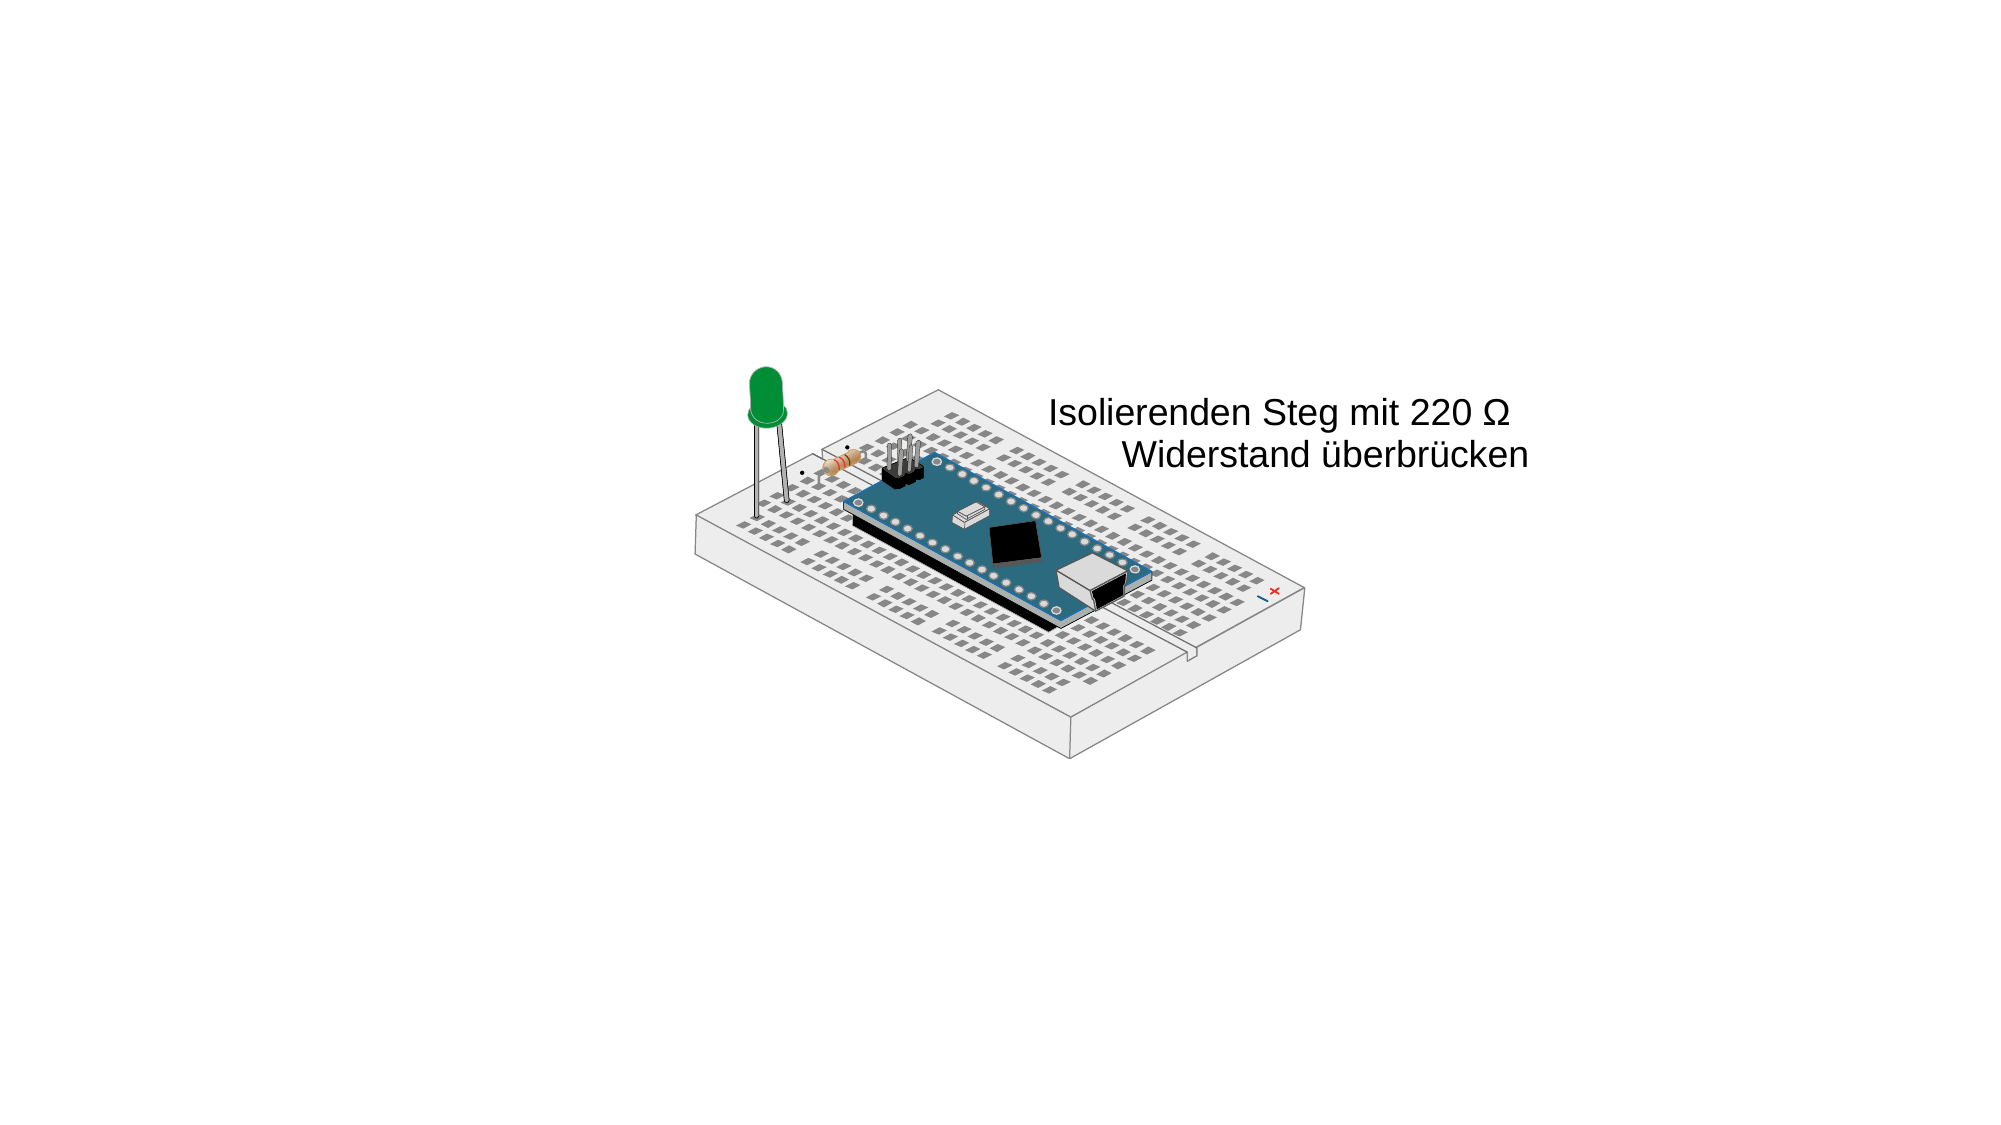

Isolierenden Steg mit 220 Ω
 Widerstand überbrücken